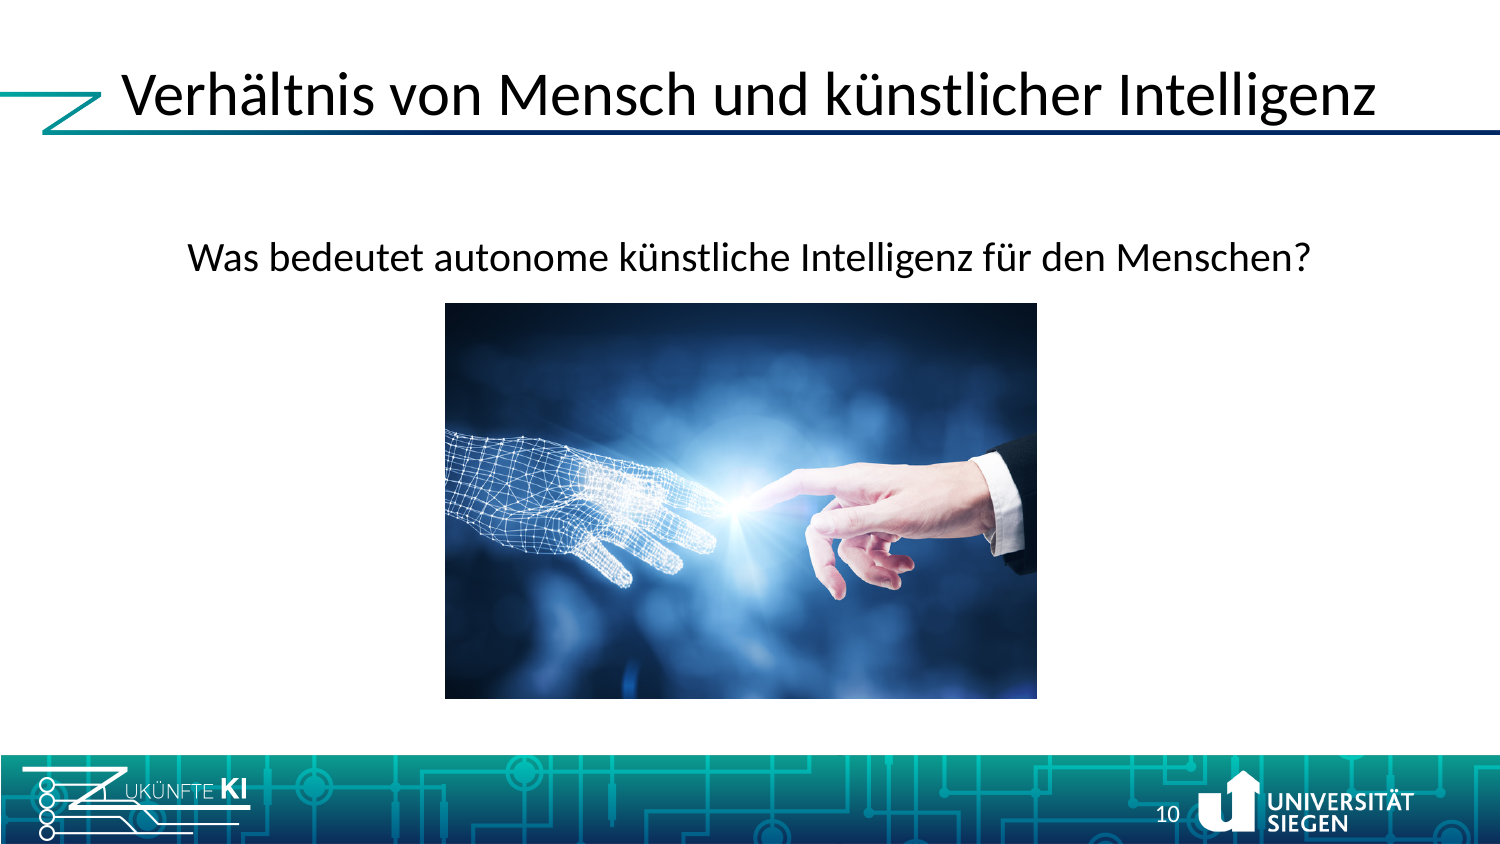

# Verhältnis von Mensch und künstlicher Intelligenz
Was bedeutet autonome künstliche Intelligenz für den Menschen?